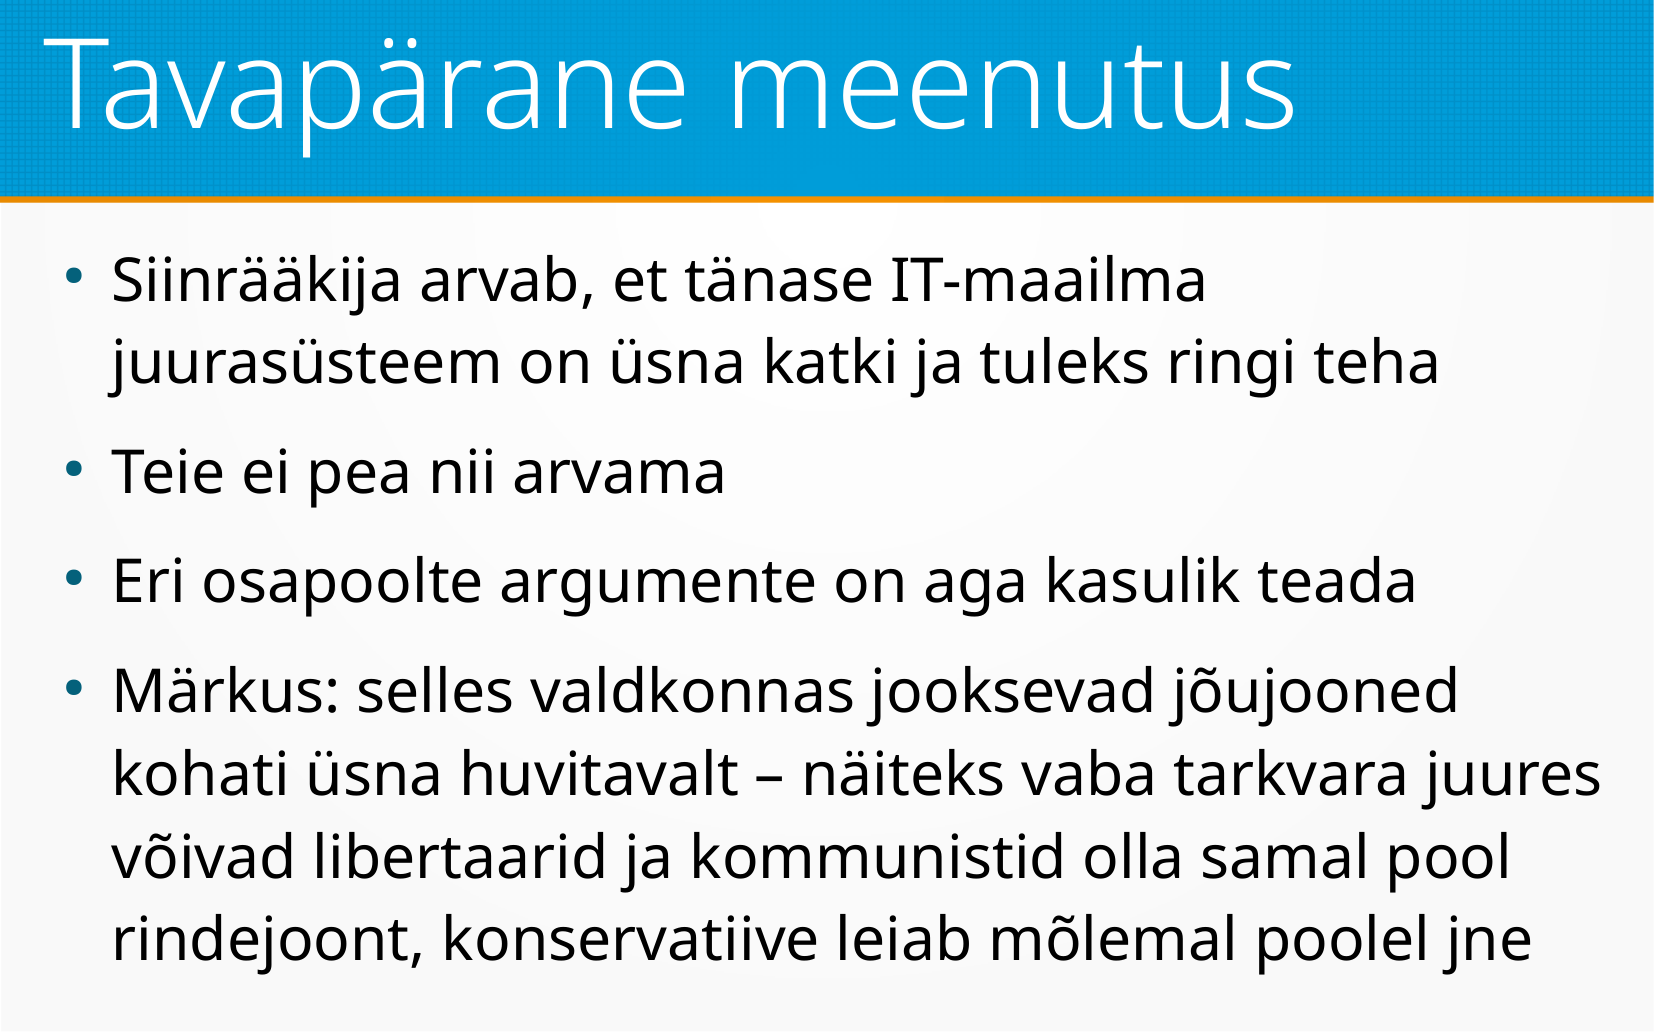

Tavapärane meenutus
# Siinrääkija arvab, et tänase IT-maailma juurasüsteem on üsna katki ja tuleks ringi teha
Teie ei pea nii arvama
Eri osapoolte argumente on aga kasulik teada
Märkus: selles valdkonnas jooksevad jõujooned kohati üsna huvitavalt – näiteks vaba tarkvara juures võivad libertaarid ja kommunistid olla samal pool rindejoont, konservatiive leiab mõlemal poolel jne